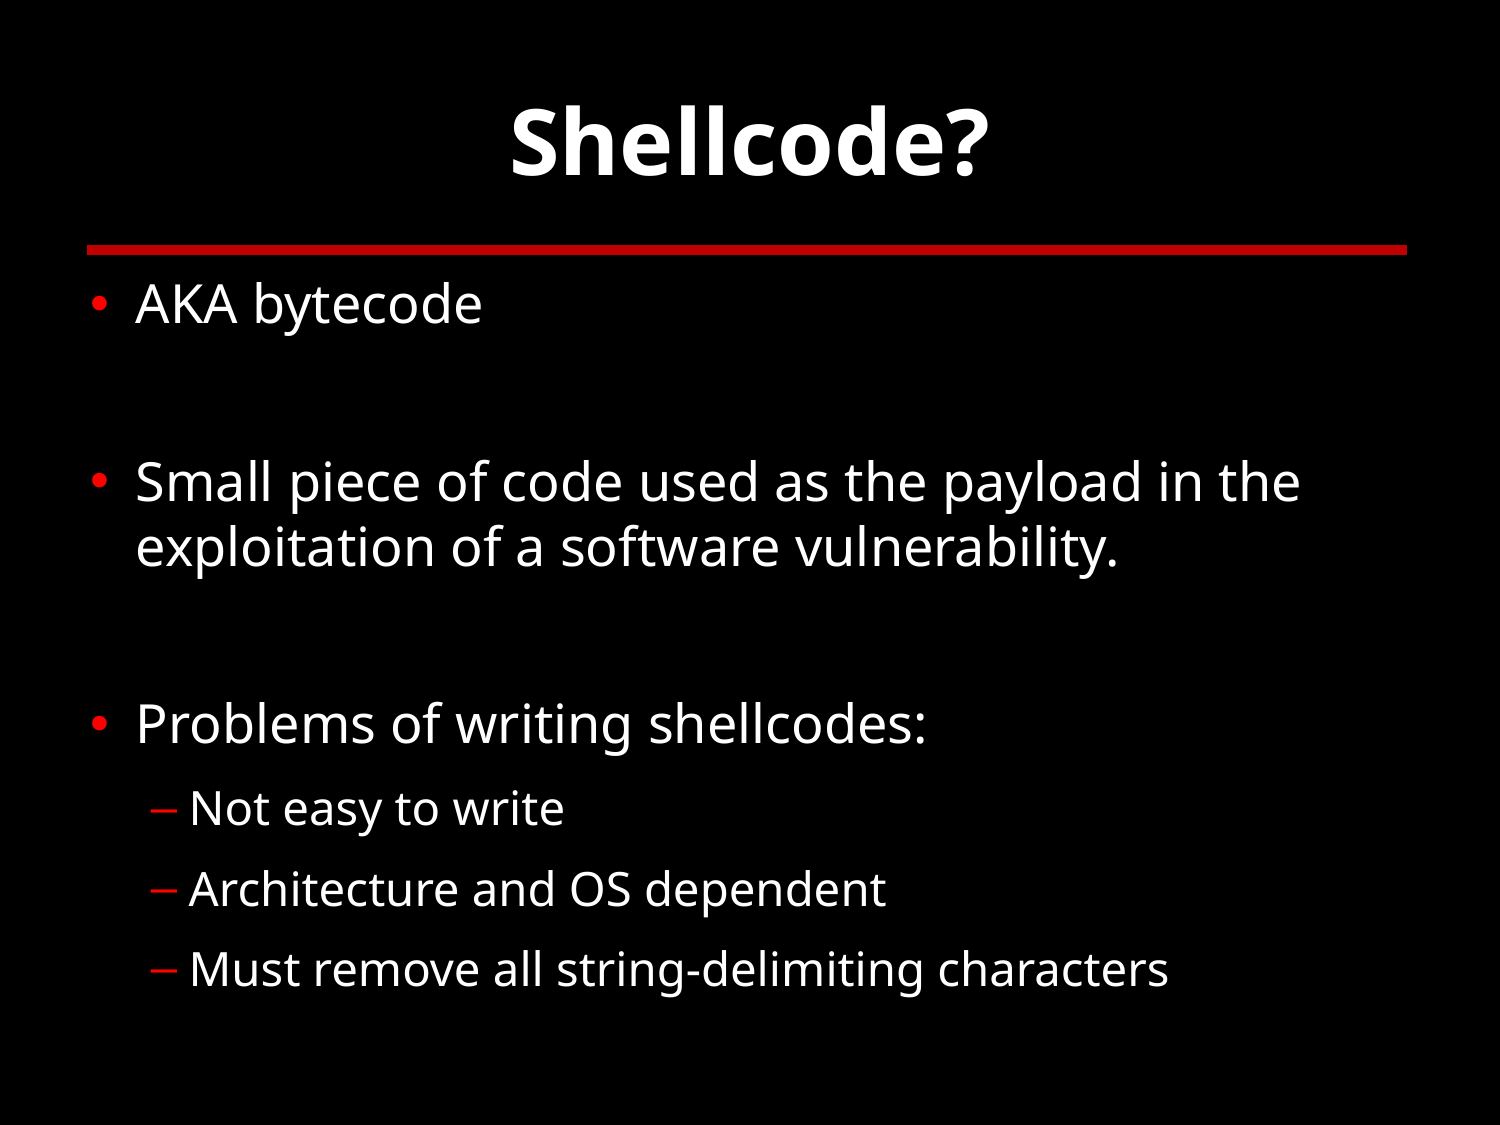

# Shellcode?
AKA bytecode
Small piece of code used as the payload in the exploitation of a software vulnerability.
Problems of writing shellcodes:
Not easy to write
Architecture and OS dependent
Must remove all string-delimiting characters